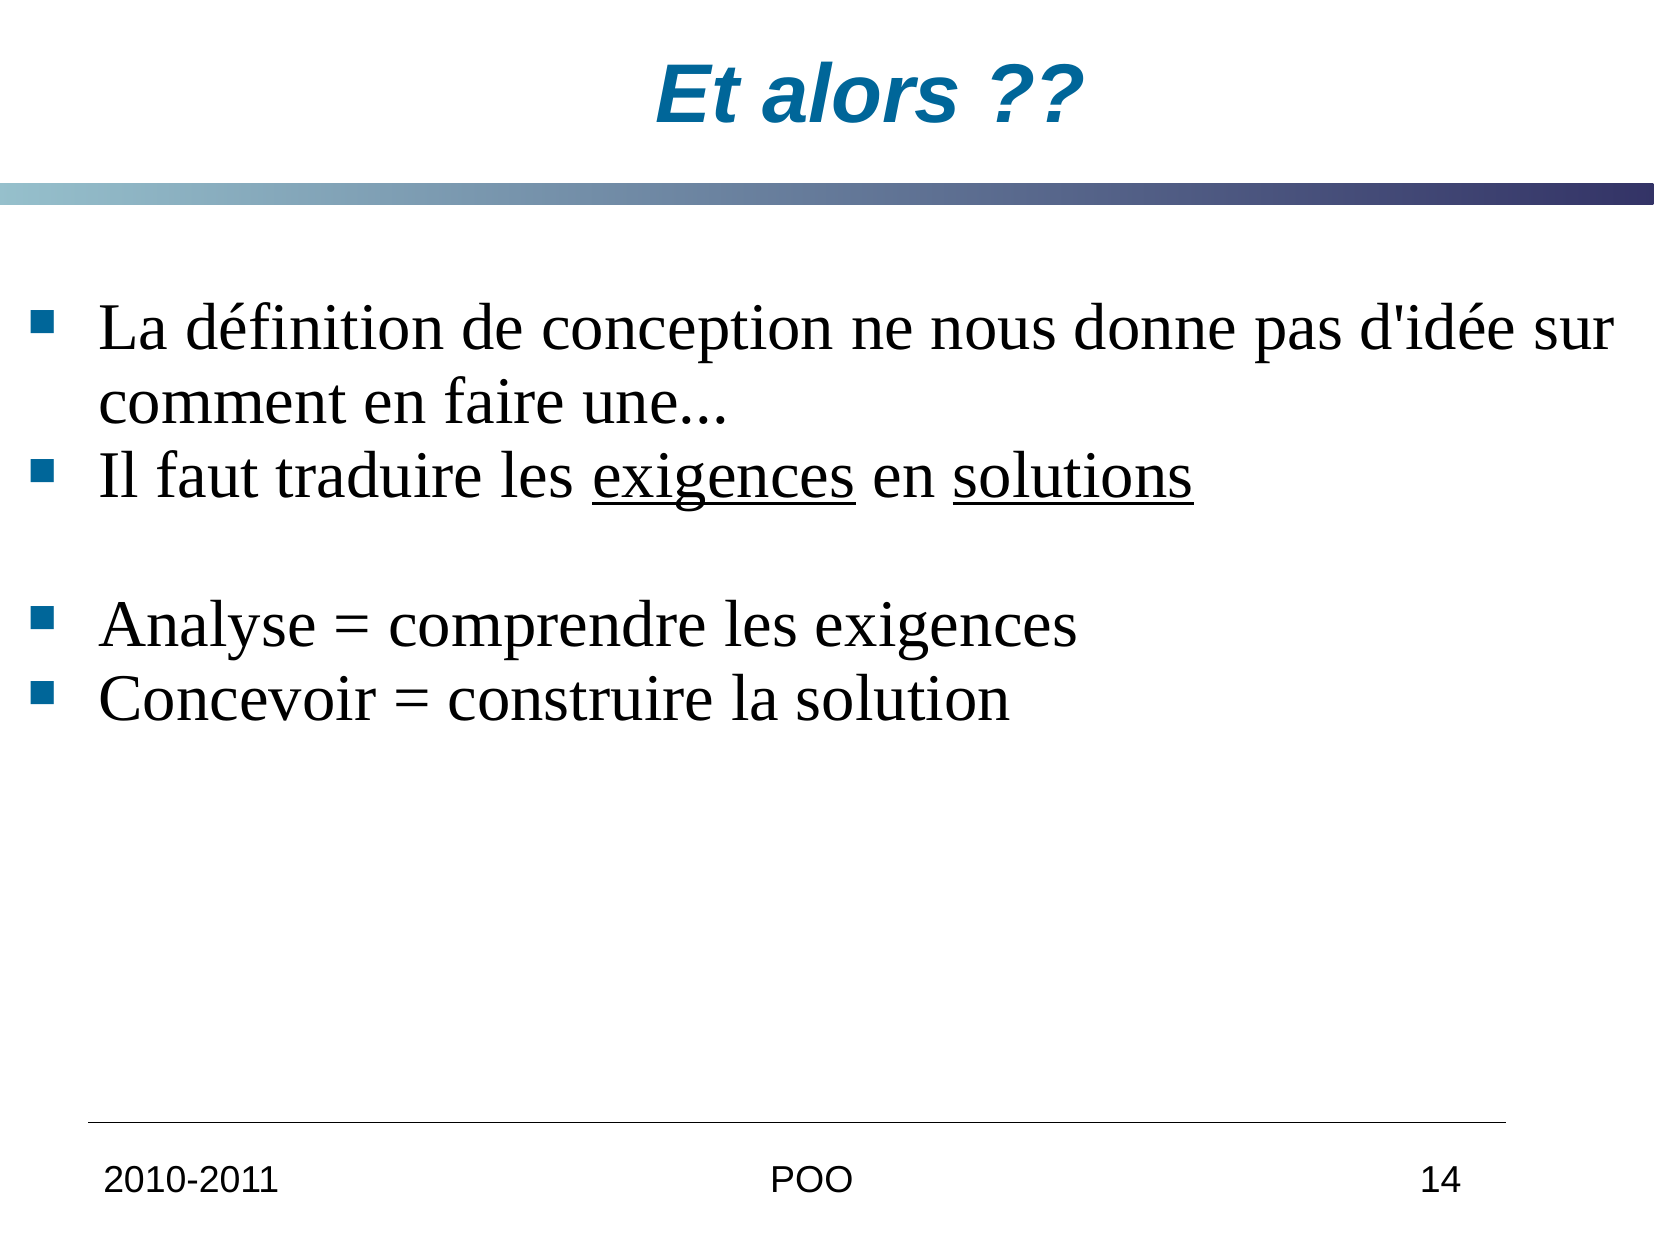

# Et alors ??
La définition de conception ne nous donne pas d'idée sur comment en faire une...
Il faut traduire les exigences en solutions
Analyse = comprendre les exigences
Concevoir = construire la solution